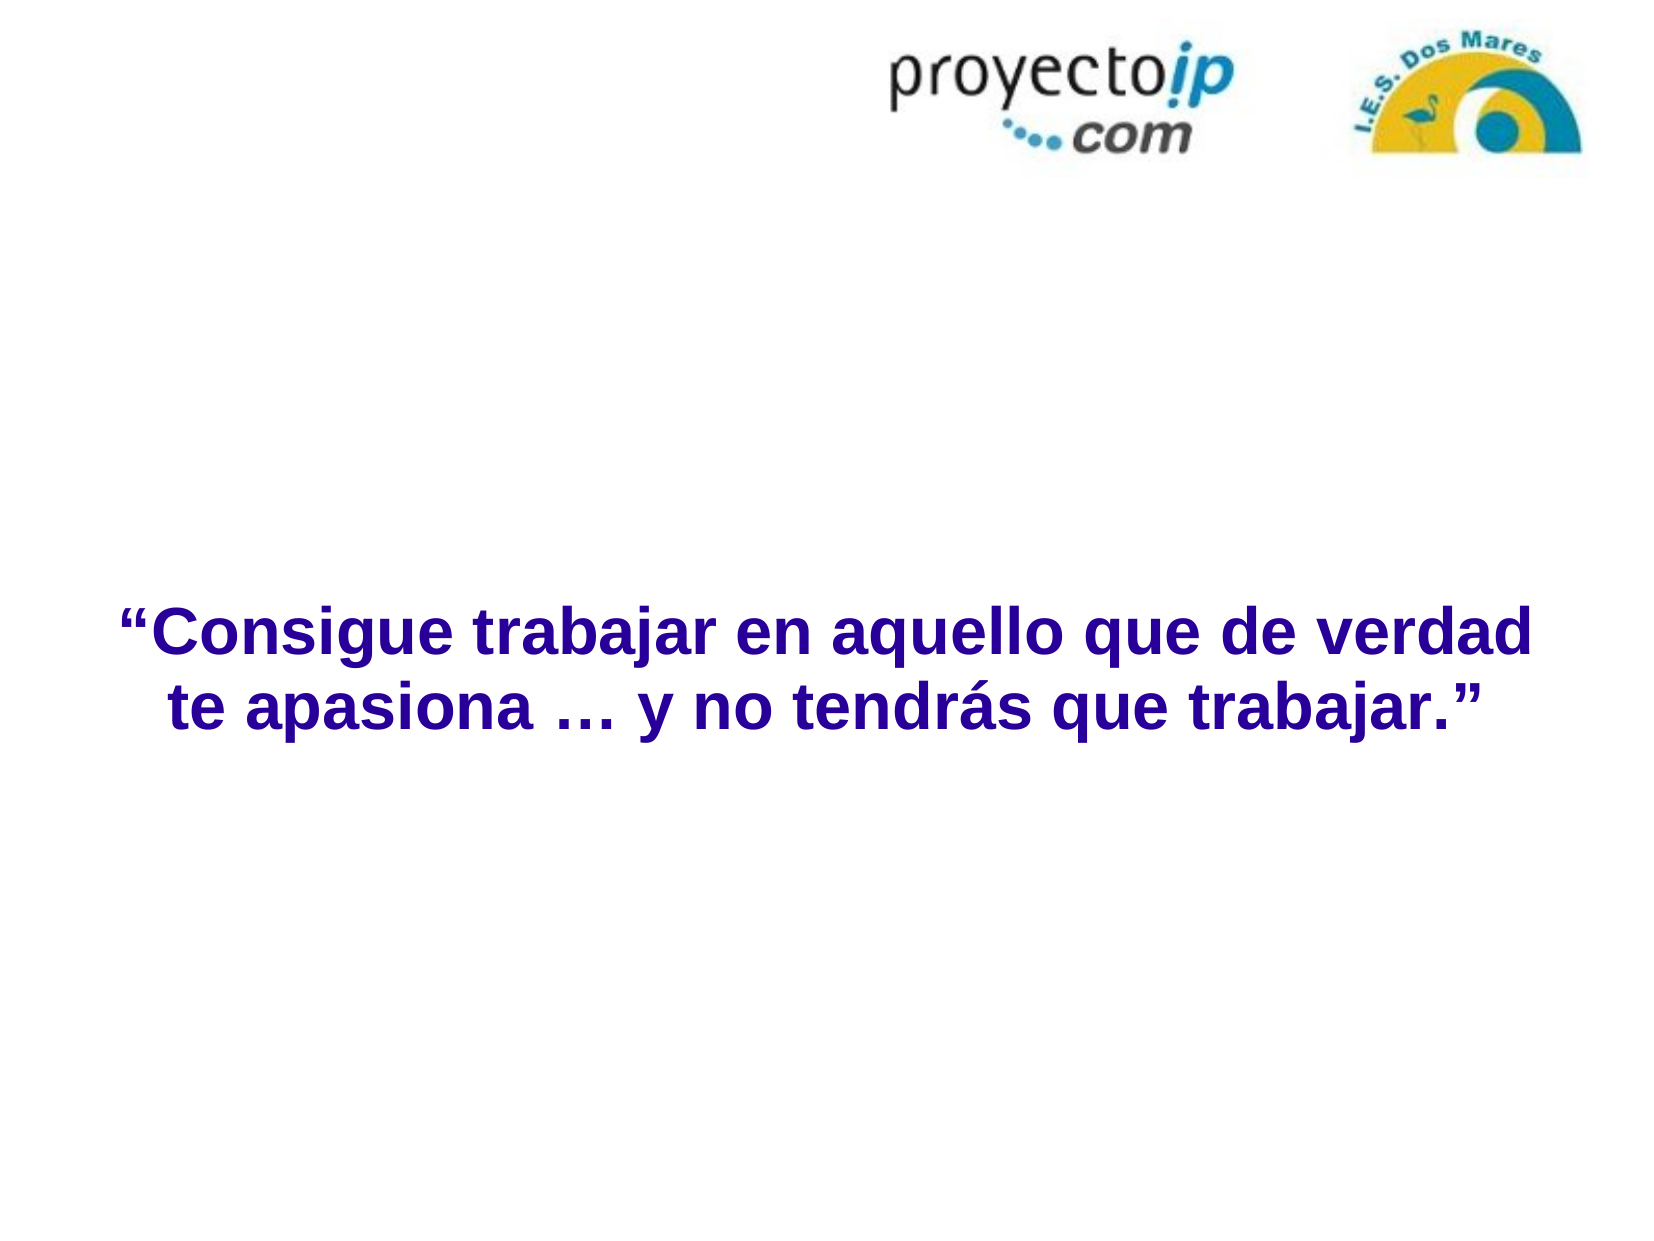

# “Consigue trabajar en aquello que de verdad te apasiona … y no tendrás que trabajar.”